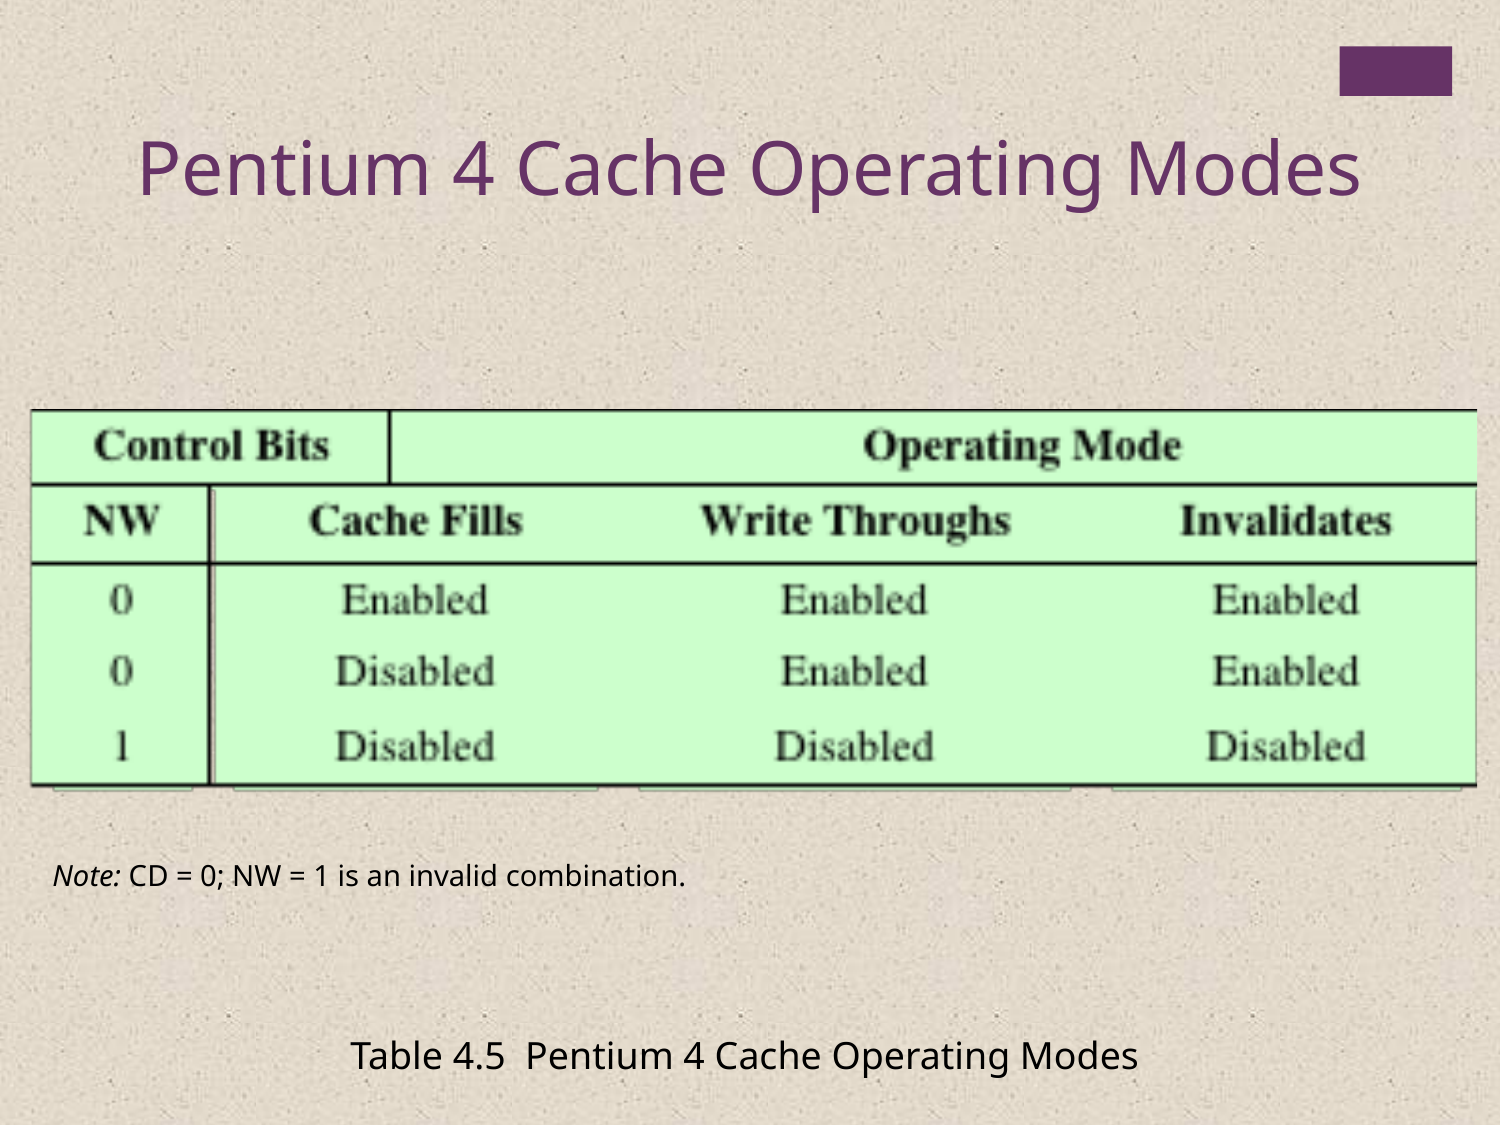

# Pentium 4 Cache Operating Modes
Note: CD = 0; NW = 1 is an invalid combination.
Table 4.5 Pentium 4 Cache Operating Modes